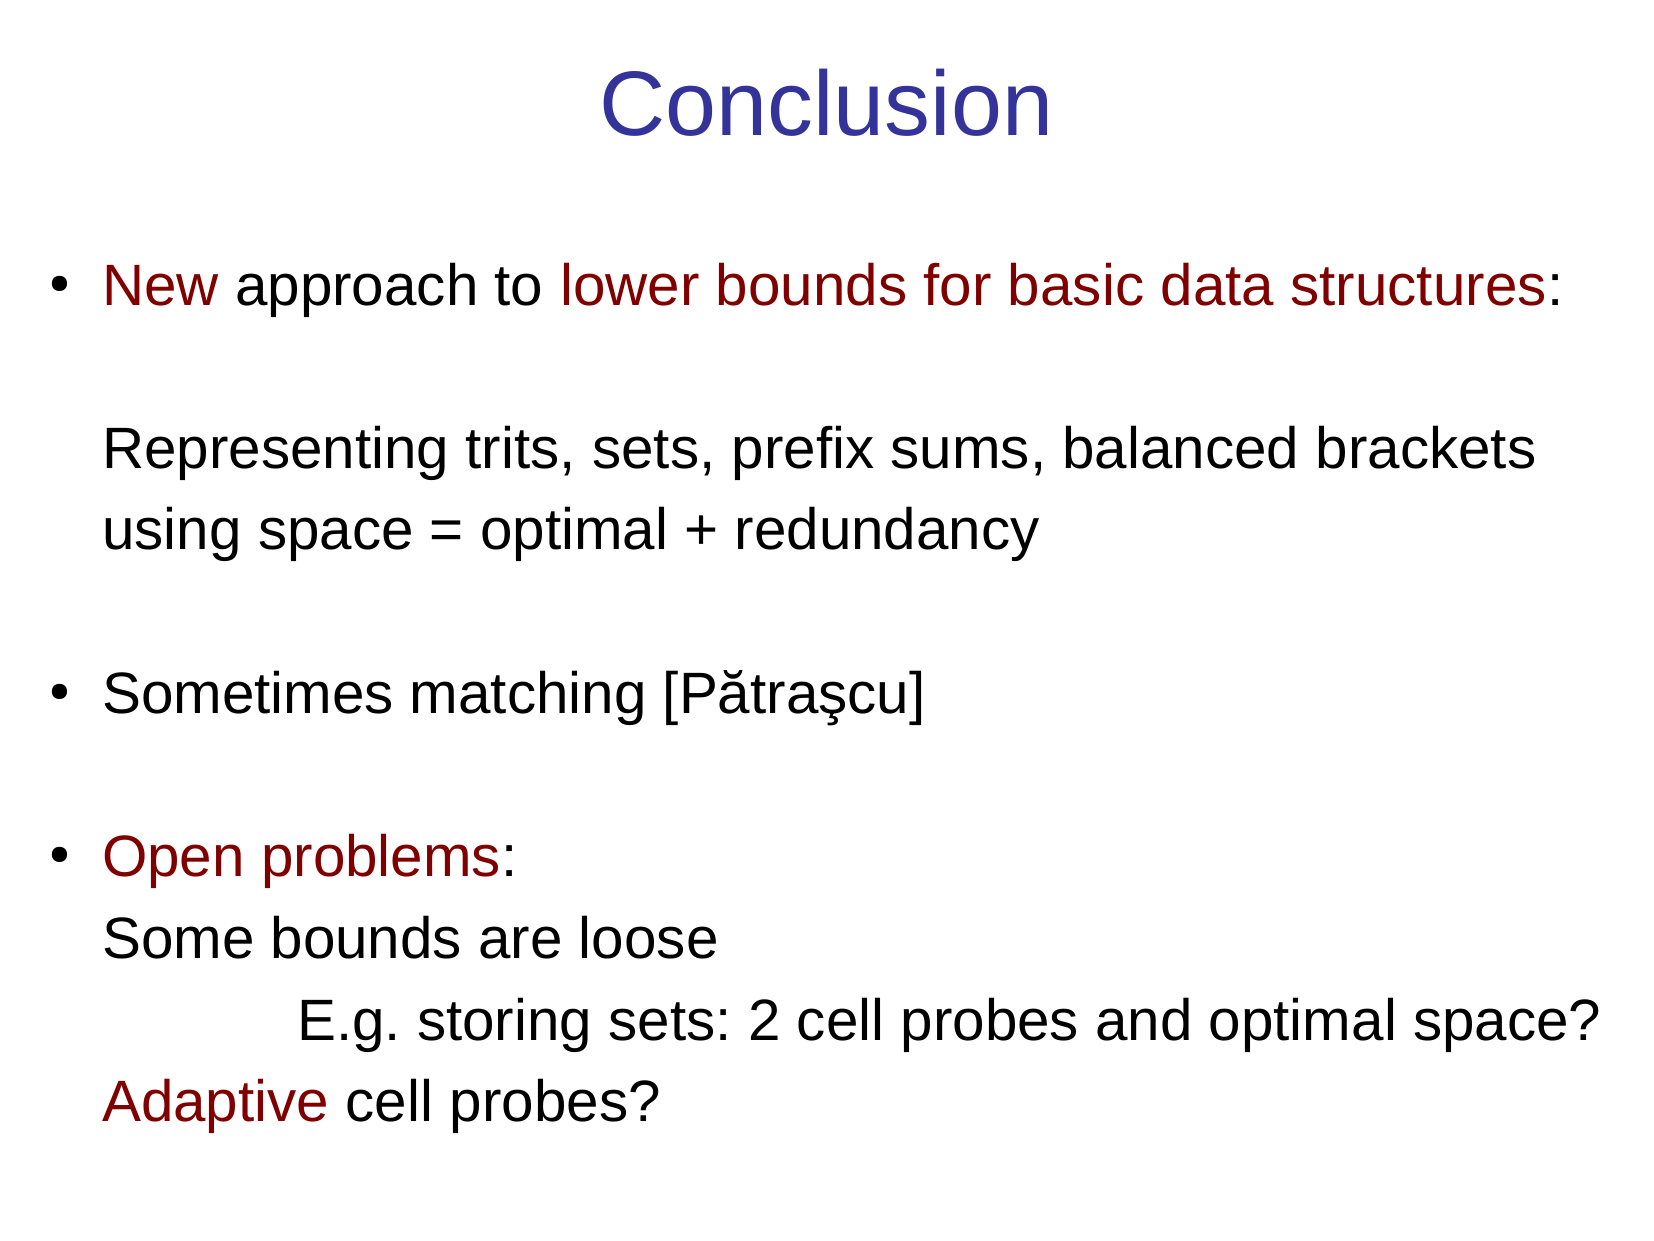

Conclusion
# New approach to lower bounds for basic data structures:
Representing trits, sets, prefix sums, balanced brackets
using space = optimal + redundancy
Sometimes matching [Pătraşcu]
Open problems:
Some bounds are loose
 E.g. storing sets: 2 cell probes and optimal space?
Adaptive cell probes?